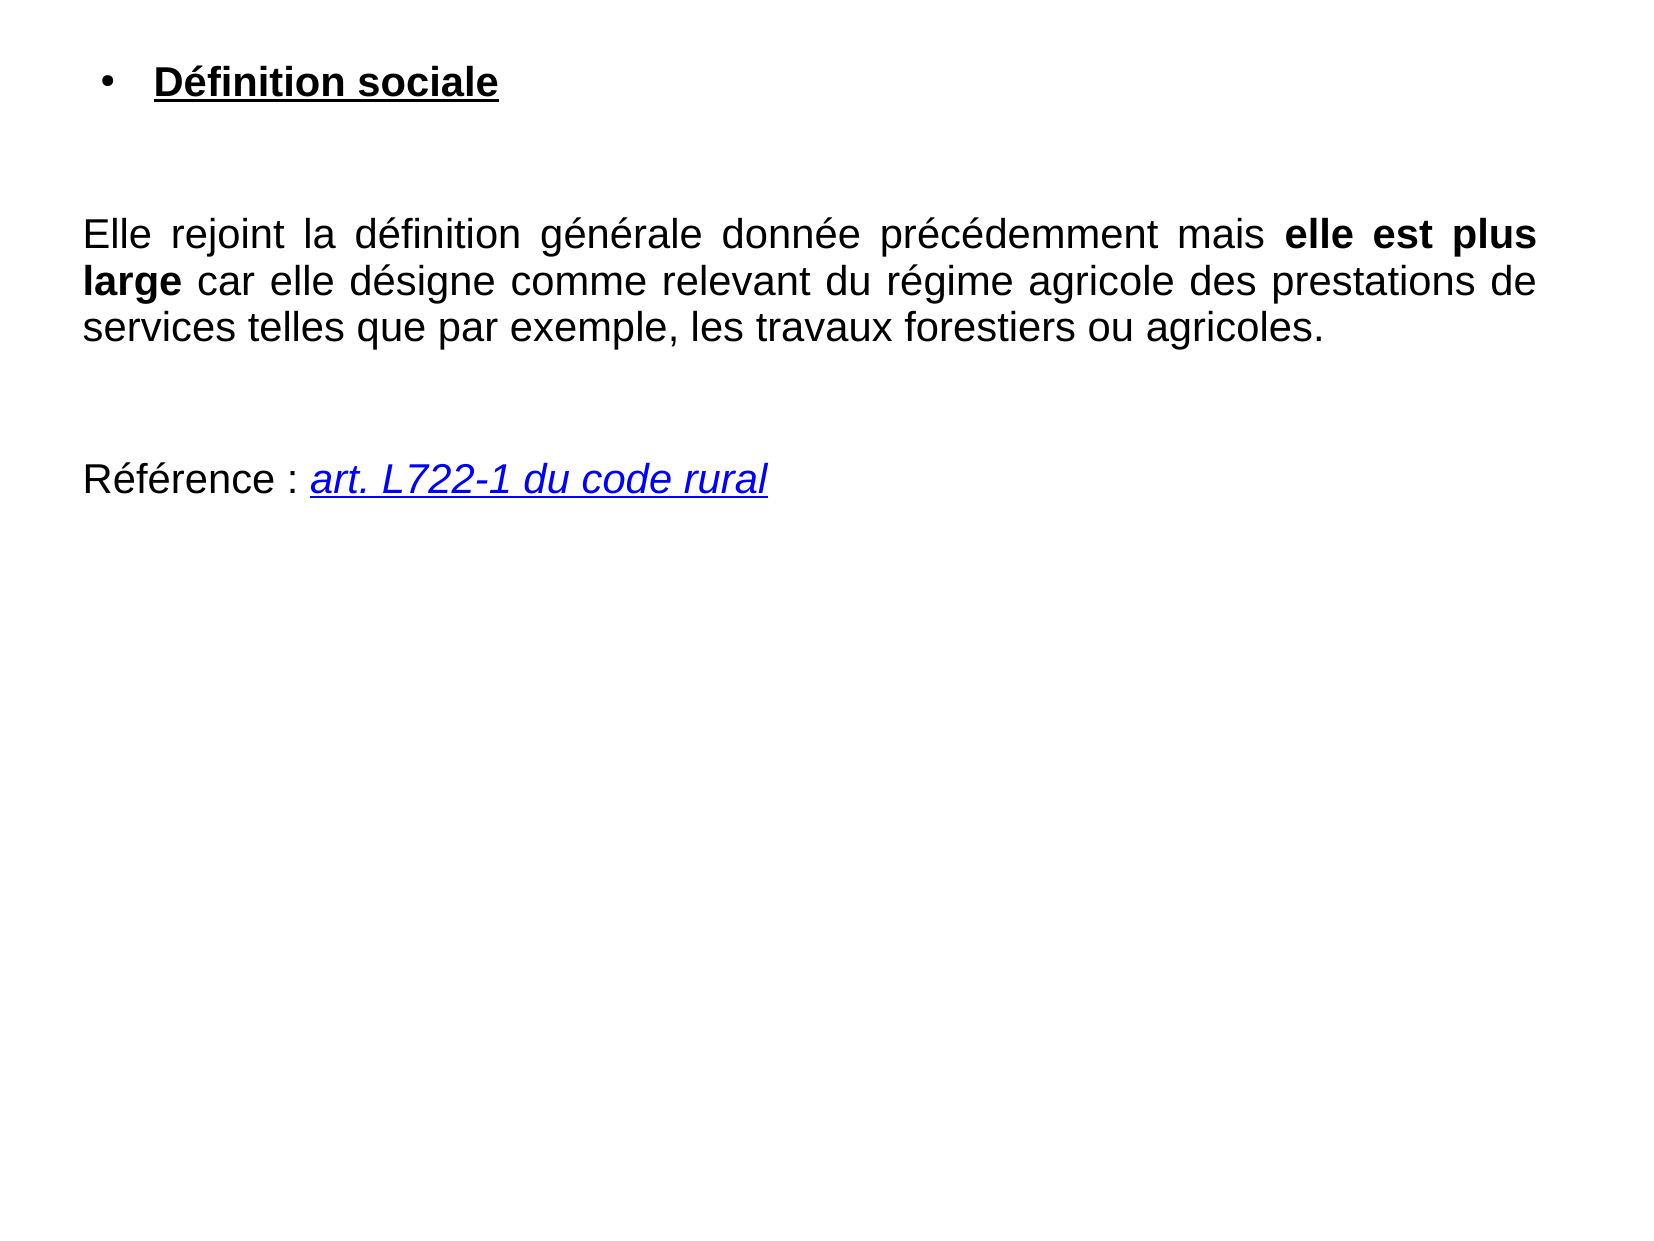

# Définition sociale
Elle rejoint la définition générale donnée précédemment mais elle est plus large car elle désigne comme relevant du régime agricole des prestations de services telles que par exemple, les travaux forestiers ou agricoles.
Référence : art. L722-1 du code rural